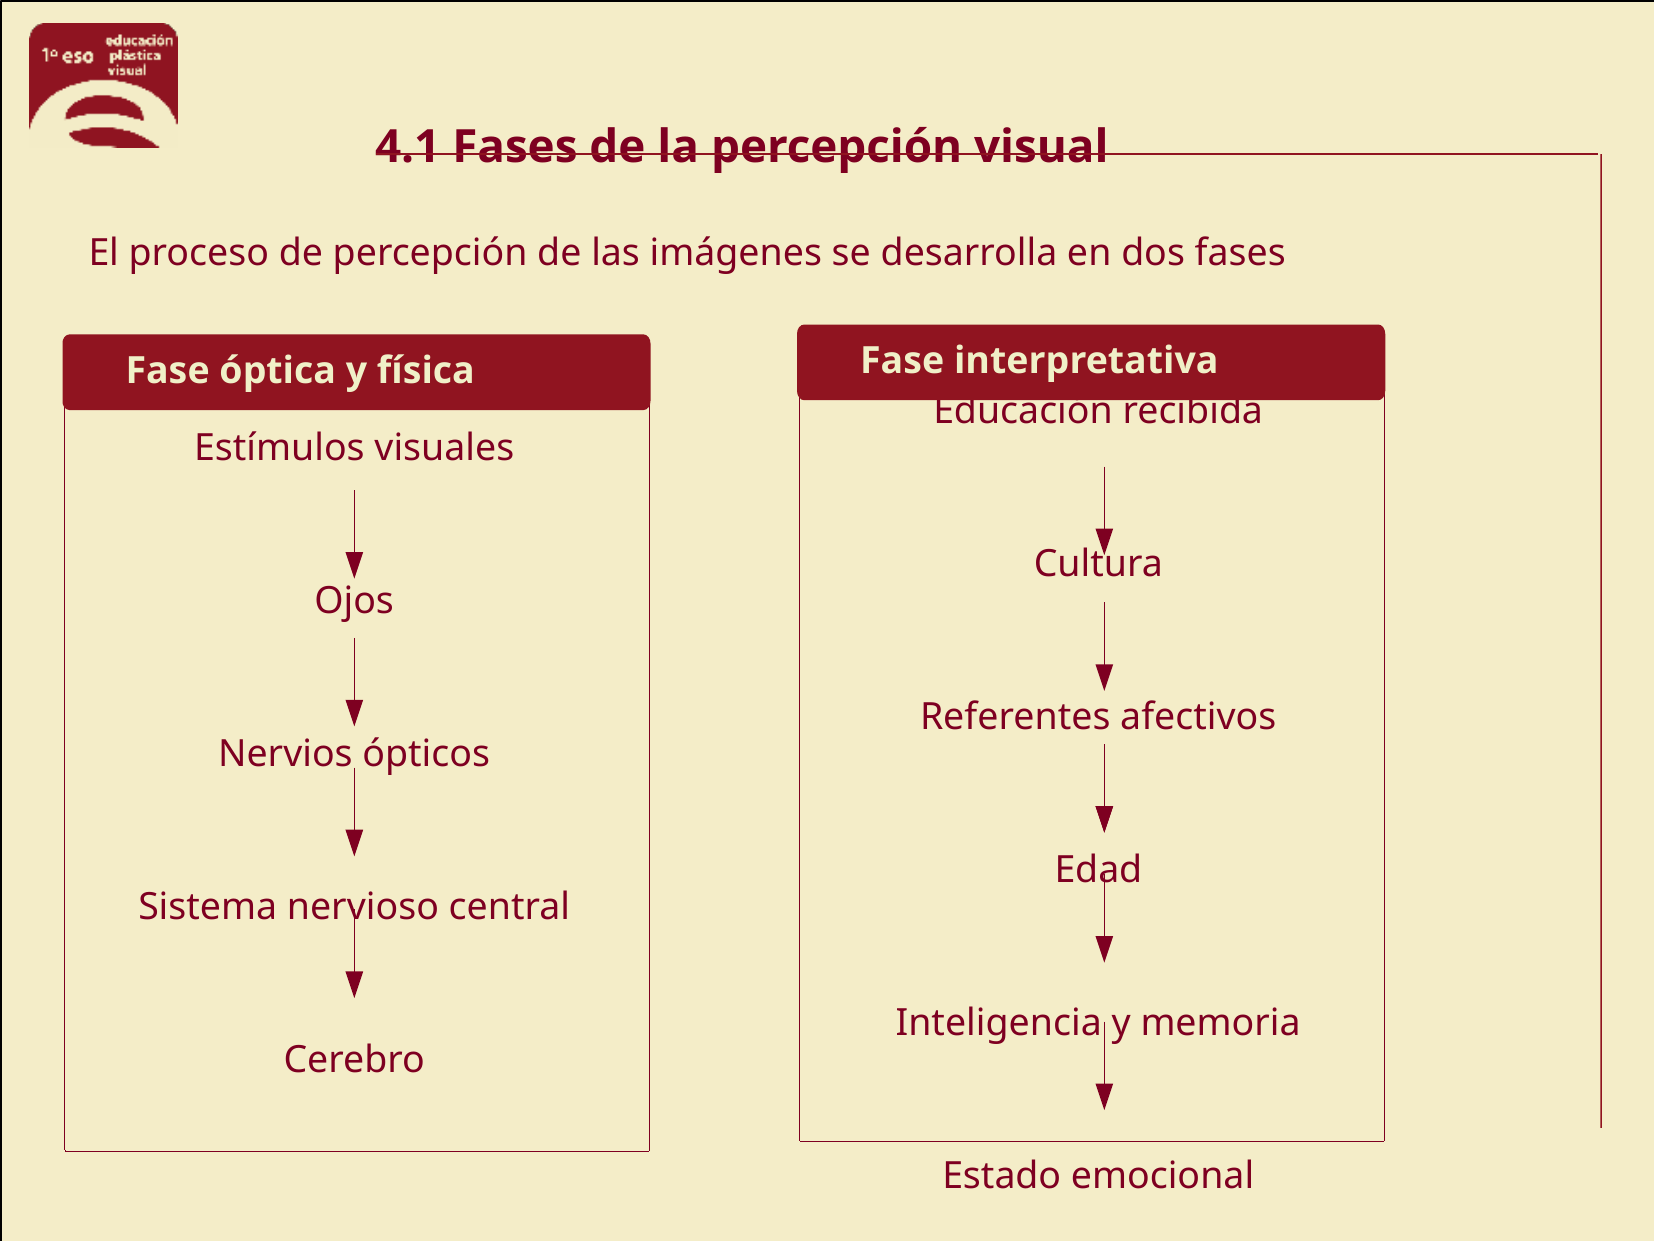

4.1 Fases de la percepción visual
El proceso de percepción de las imágenes se desarrolla en dos fases
#
Fase interpretativa
Fase óptica y física
Educación recibida
Cultura
Referentes afectivos
Edad
Inteligencia y memoria
Estado emocional
Estímulos visuales
Ojos
Nervios ópticos
Sistema nervioso central
Cerebro